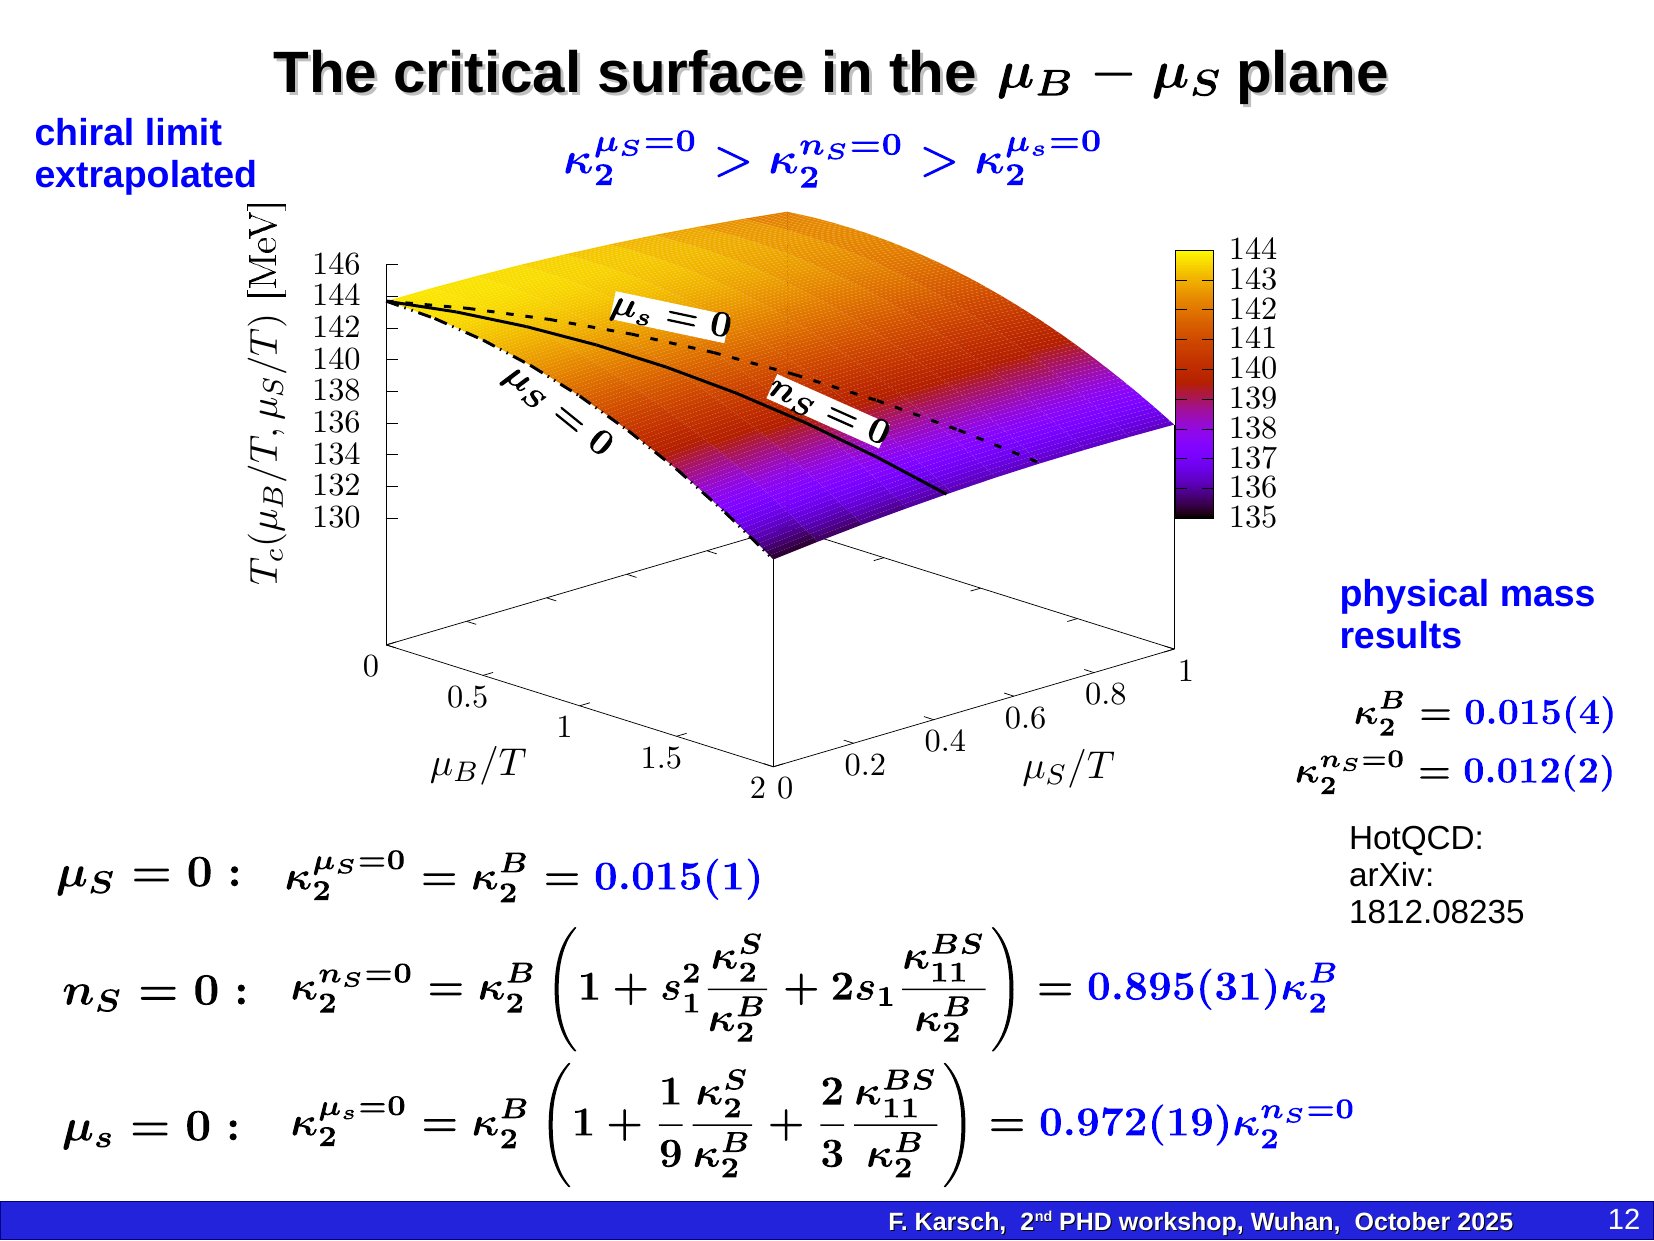

The critical surface in the plane
chiral limit
extrapolated
physical mass
results
HotQCD:
arXiv:1812.08235
12